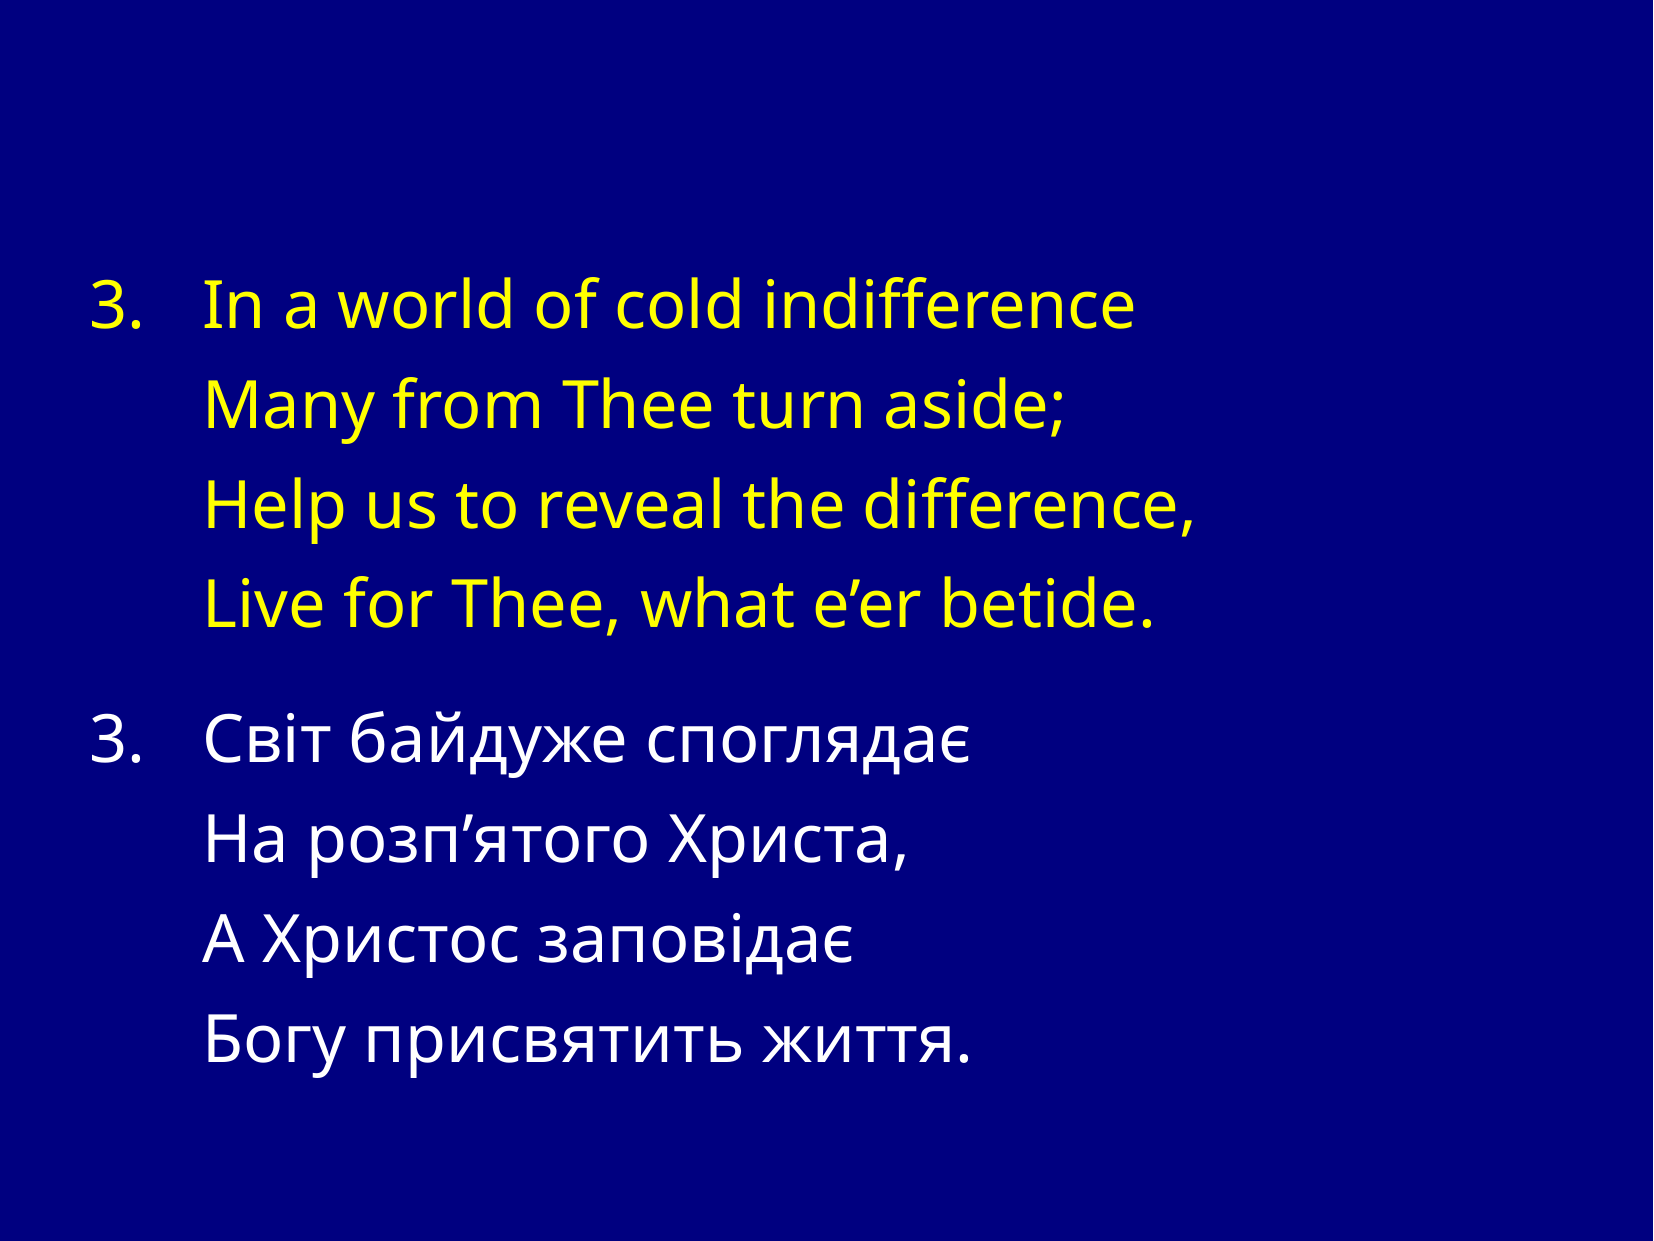

3.	In a world of cold indifference
	Many from Thee turn aside;
	Help us to reveal the difference,
	Live for Thee, what e’er betide.
3.	Світ байдуже споглядає
	На розп’ятого Христа,
	А Христос заповідає
	Богу присвятить життя.